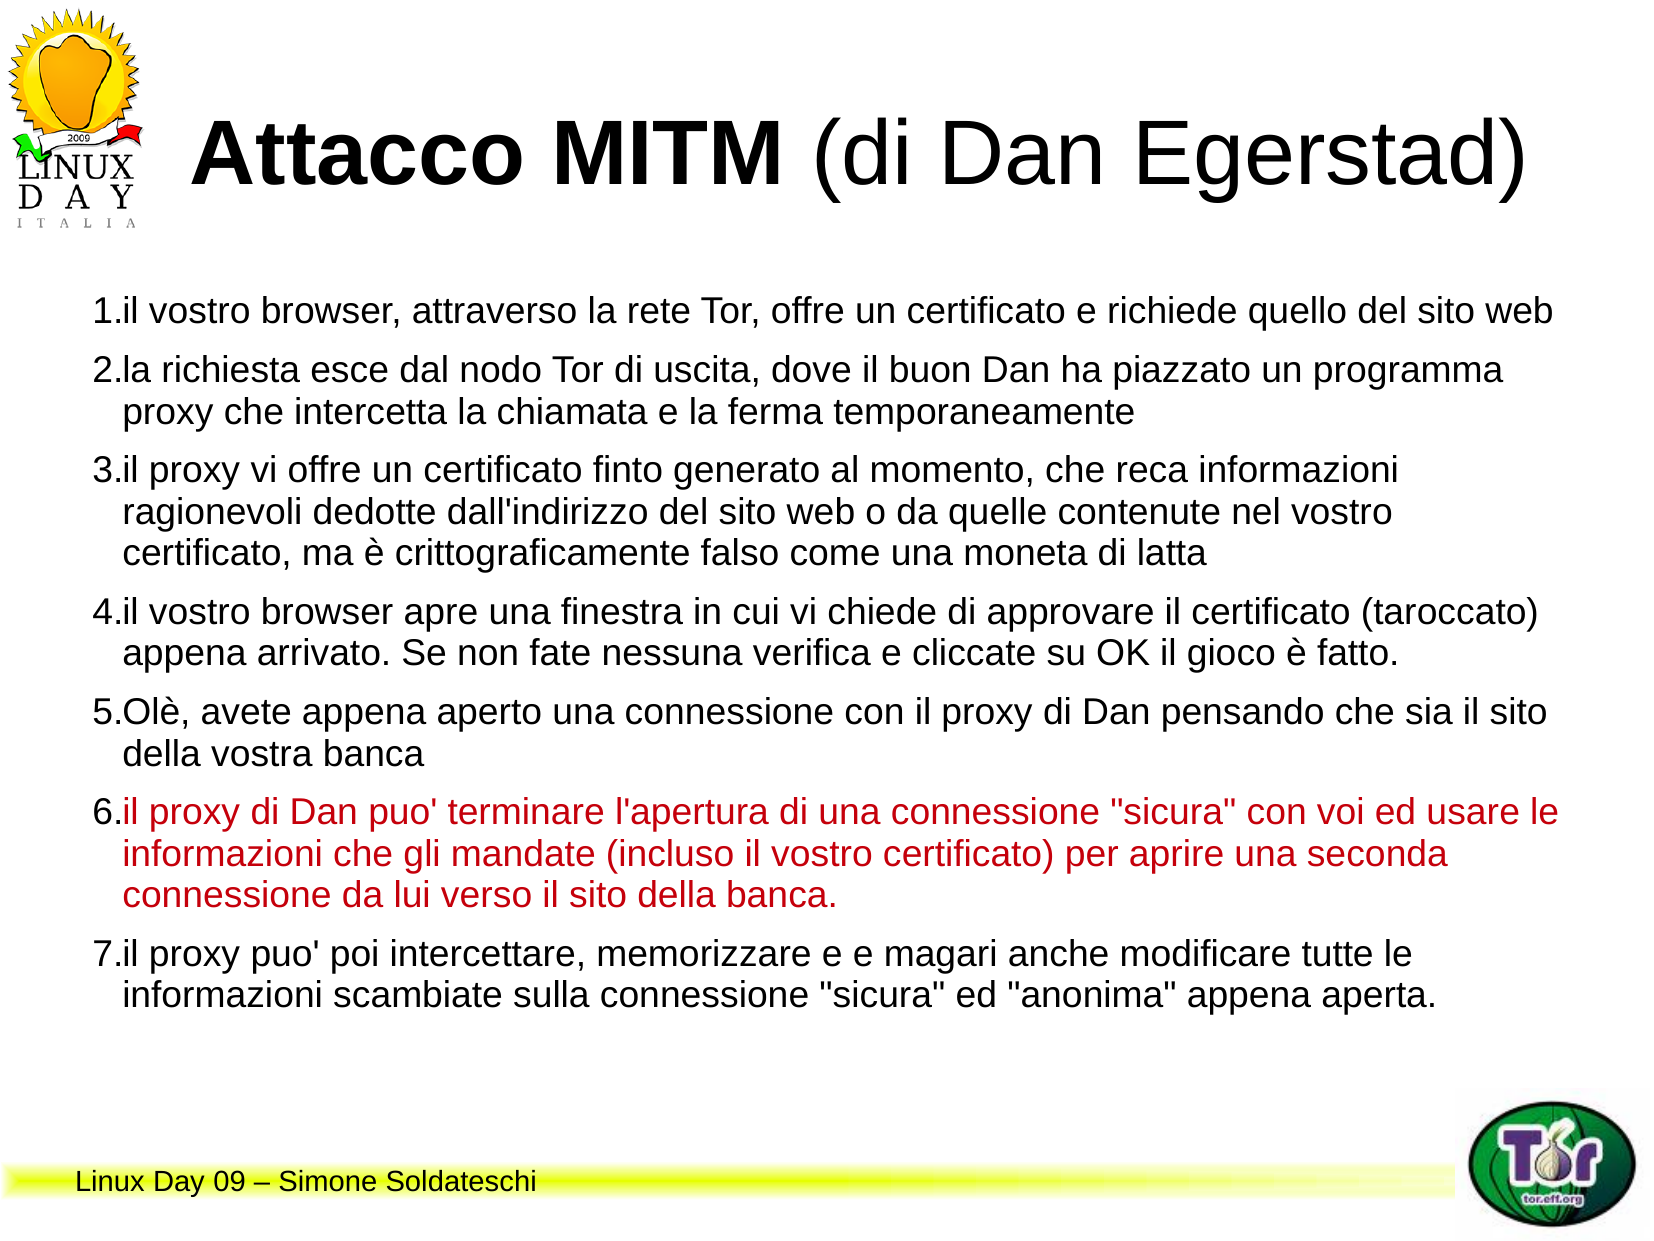

# Attacco MITM (di Dan Egerstad)
il vostro browser, attraverso la rete Tor, offre un certificato e richiede quello del sito web
la richiesta esce dal nodo Tor di uscita, dove il buon Dan ha piazzato un programma proxy che intercetta la chiamata e la ferma temporaneamente
il proxy vi offre un certificato finto generato al momento, che reca informazioni ragionevoli dedotte dall'indirizzo del sito web o da quelle contenute nel vostro certificato, ma è crittograficamente falso come una moneta di latta
il vostro browser apre una finestra in cui vi chiede di approvare il certificato (taroccato) appena arrivato. Se non fate nessuna verifica e cliccate su OK il gioco è fatto.
Olè, avete appena aperto una connessione con il proxy di Dan pensando che sia il sito della vostra banca
il proxy di Dan puo' terminare l'apertura di una connessione "sicura" con voi ed usare le informazioni che gli mandate (incluso il vostro certificato) per aprire una seconda connessione da lui verso il sito della banca.
il proxy puo' poi intercettare, memorizzare e e magari anche modificare tutte le informazioni scambiate sulla connessione "sicura" ed "anonima" appena aperta.